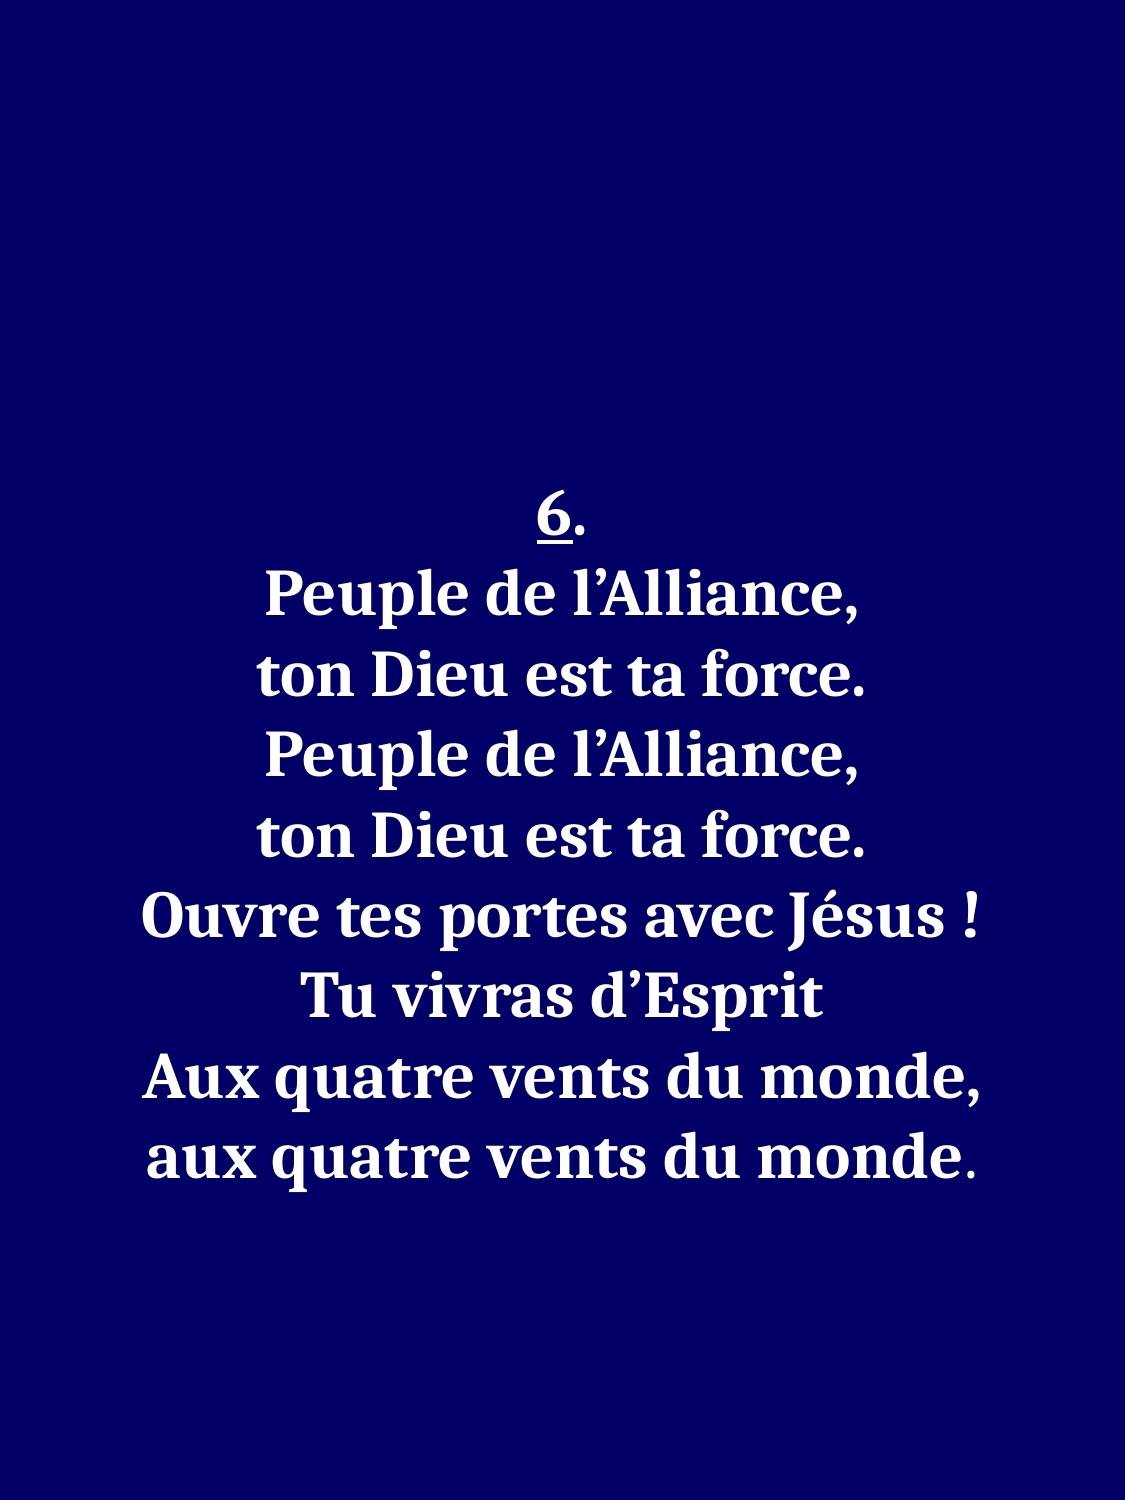

6.
Peuple de l’Alliance,
ton Dieu est ta force.
Peuple de l’Alliance,
ton Dieu est ta force.
Ouvre tes portes avec Jésus !
Tu vivras d’Esprit
Aux quatre vents du monde,
aux quatre vents du monde.